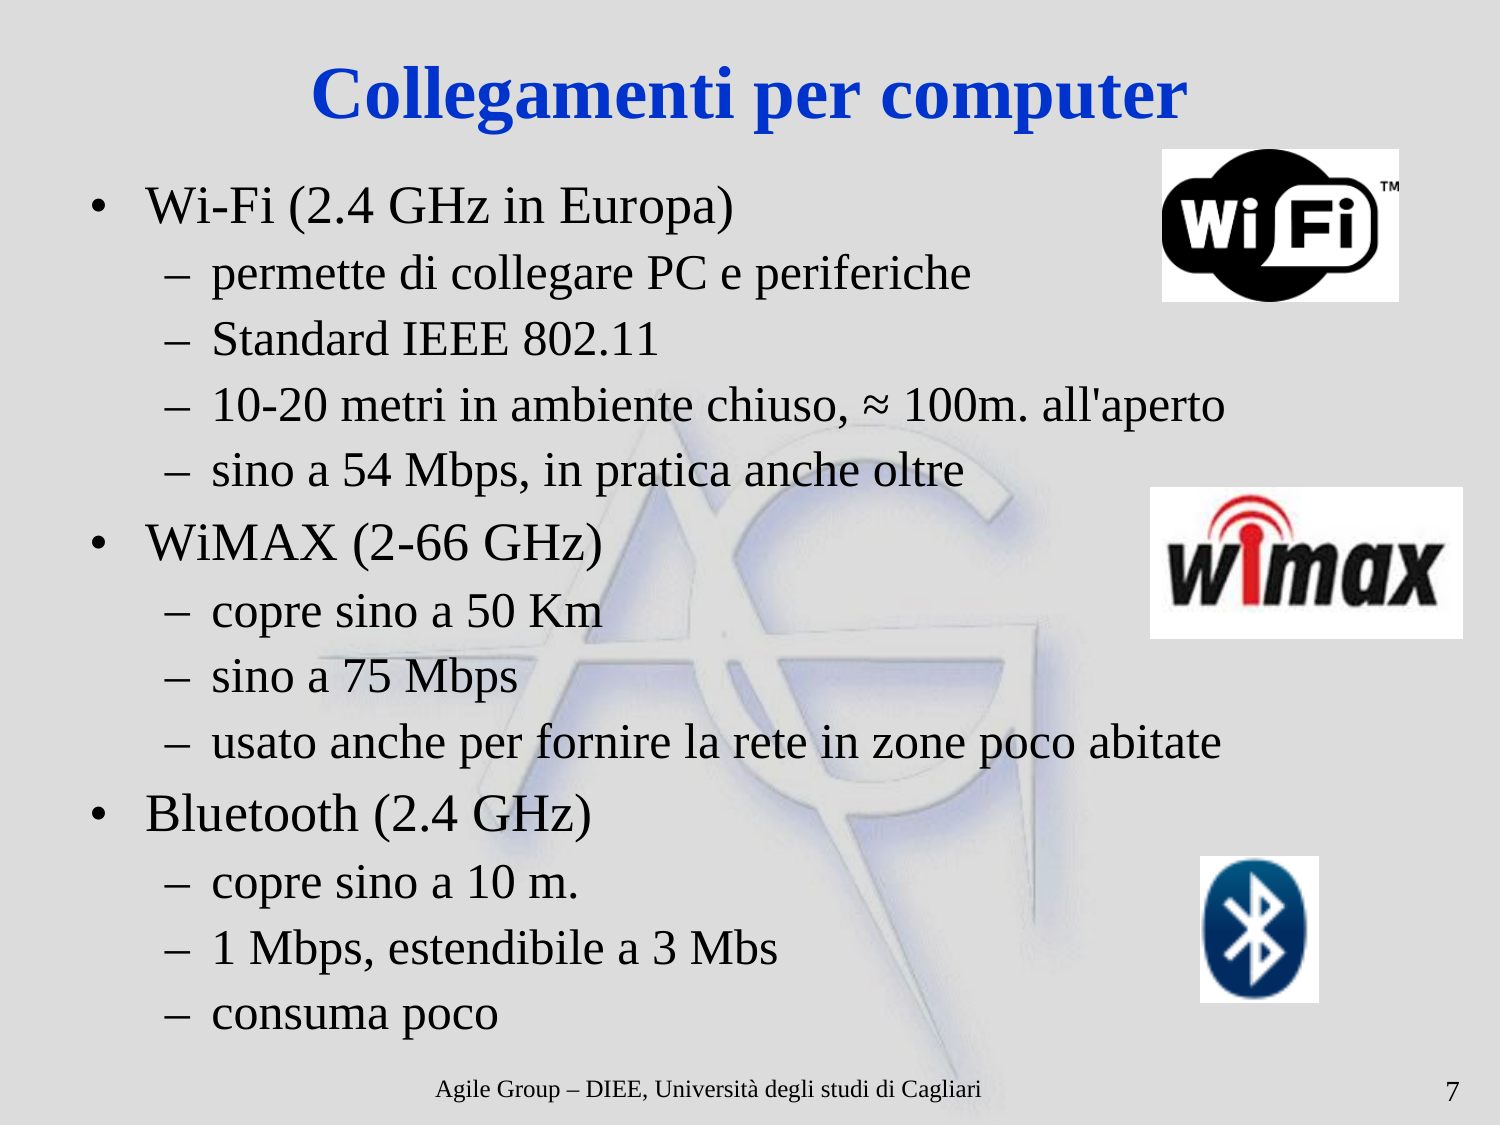

# Collegamenti per computer
Wi-Fi (2.4 GHz in Europa)
permette di collegare PC e periferiche
Standard IEEE 802.11
10-20 metri in ambiente chiuso, ≈ 100m. all'aperto
sino a 54 Mbps, in pratica anche oltre
WiMAX (2-66 GHz)
copre sino a 50 Km
sino a 75 Mbps
usato anche per fornire la rete in zone poco abitate
Bluetooth (2.4 GHz)
copre sino a 10 m.
1 Mbps, estendibile a 3 Mbs
consuma poco
7